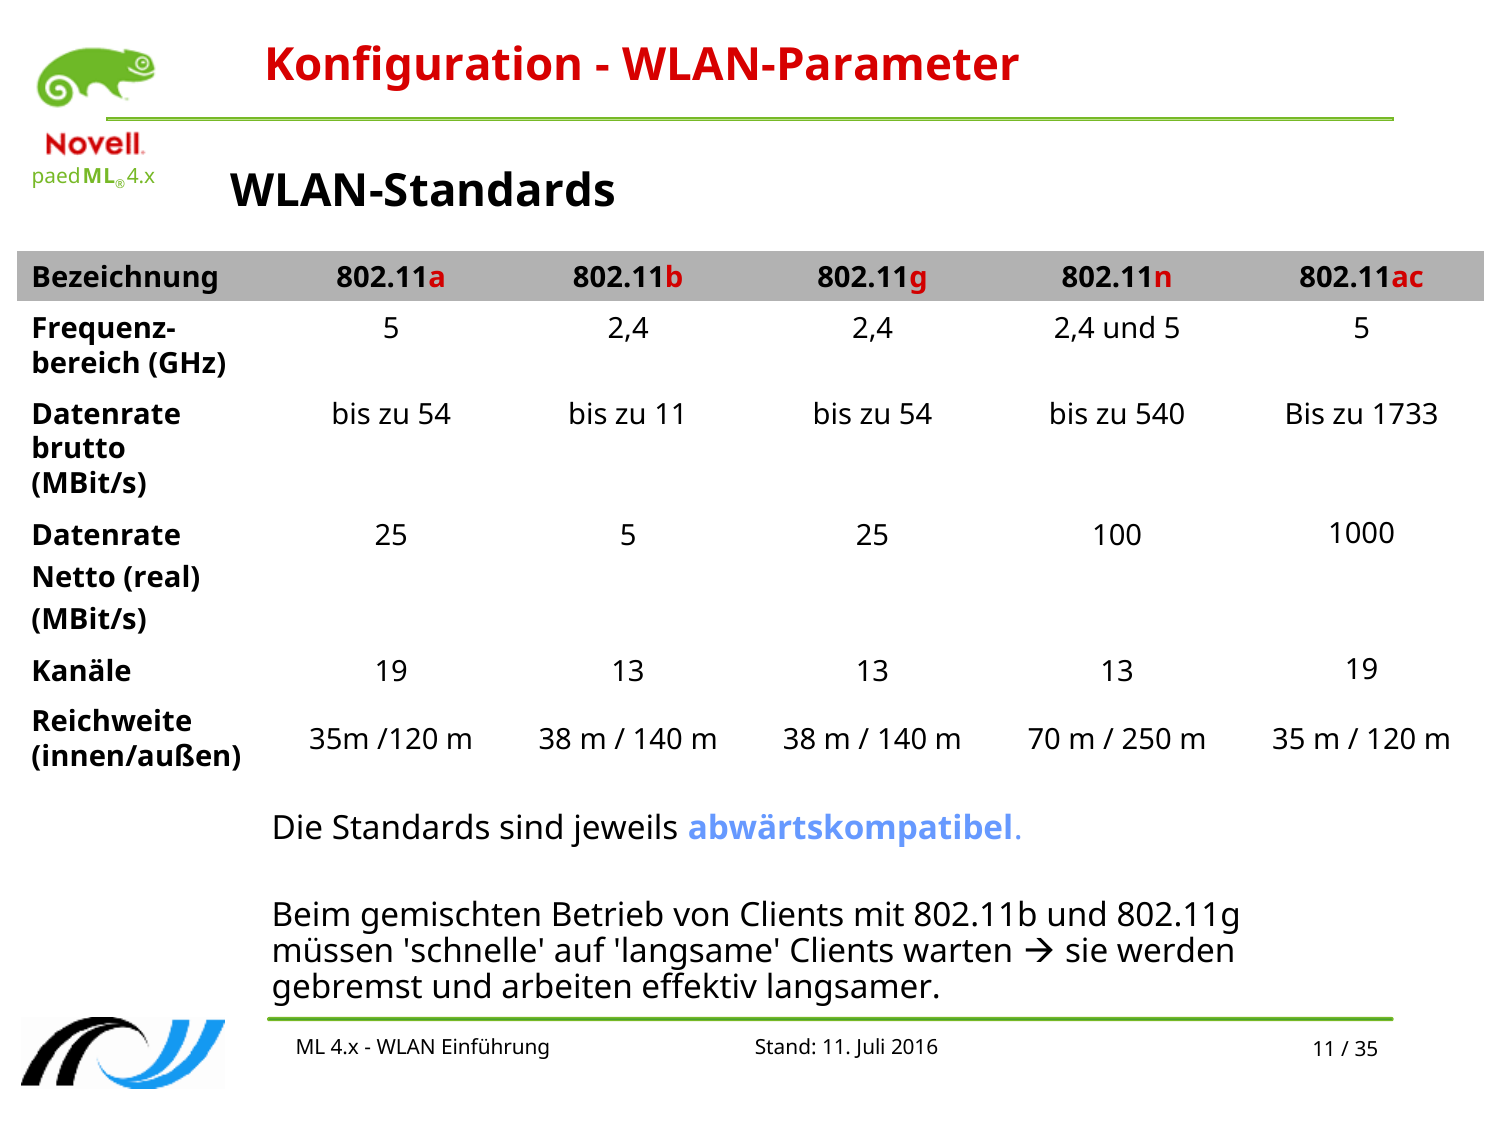

# Konfiguration - WLAN-Parameter
WLAN-Standards
| Bezeichnung | 802.11a | 802.11b | 802.11g | 802.11n | 802.11ac |
| --- | --- | --- | --- | --- | --- |
| Frequenz-bereich (GHz) | 5 | 2,4 | 2,4 | 2,4 und 5 | 5 |
| Datenrate brutto (MBit/s) | bis zu 54 | bis zu 11 | bis zu 54 | bis zu 540 | Bis zu 1733 |
| Datenrate Netto (real) (MBit/s) | 25 | 5 | 25 | 100 | 1000 |
| Kanäle | 19 | 13 | 13 | 13 | 19 |
| Reichweite (innen/außen) | 35m /120 m | 38 m / 140 m | 38 m / 140 m | 70 m / 250 m | 35 m / 120 m |
Die Standards sind jeweils abwärtskompatibel.
	Beim gemischten Betrieb von Clients mit 802.11b und 802.11g müssen 'schnelle' auf 'langsame' Clients warten  sie werden gebremst und arbeiten effektiv langsamer.
ML 4.x - WLAN Einführung
11. Juli 2016
11